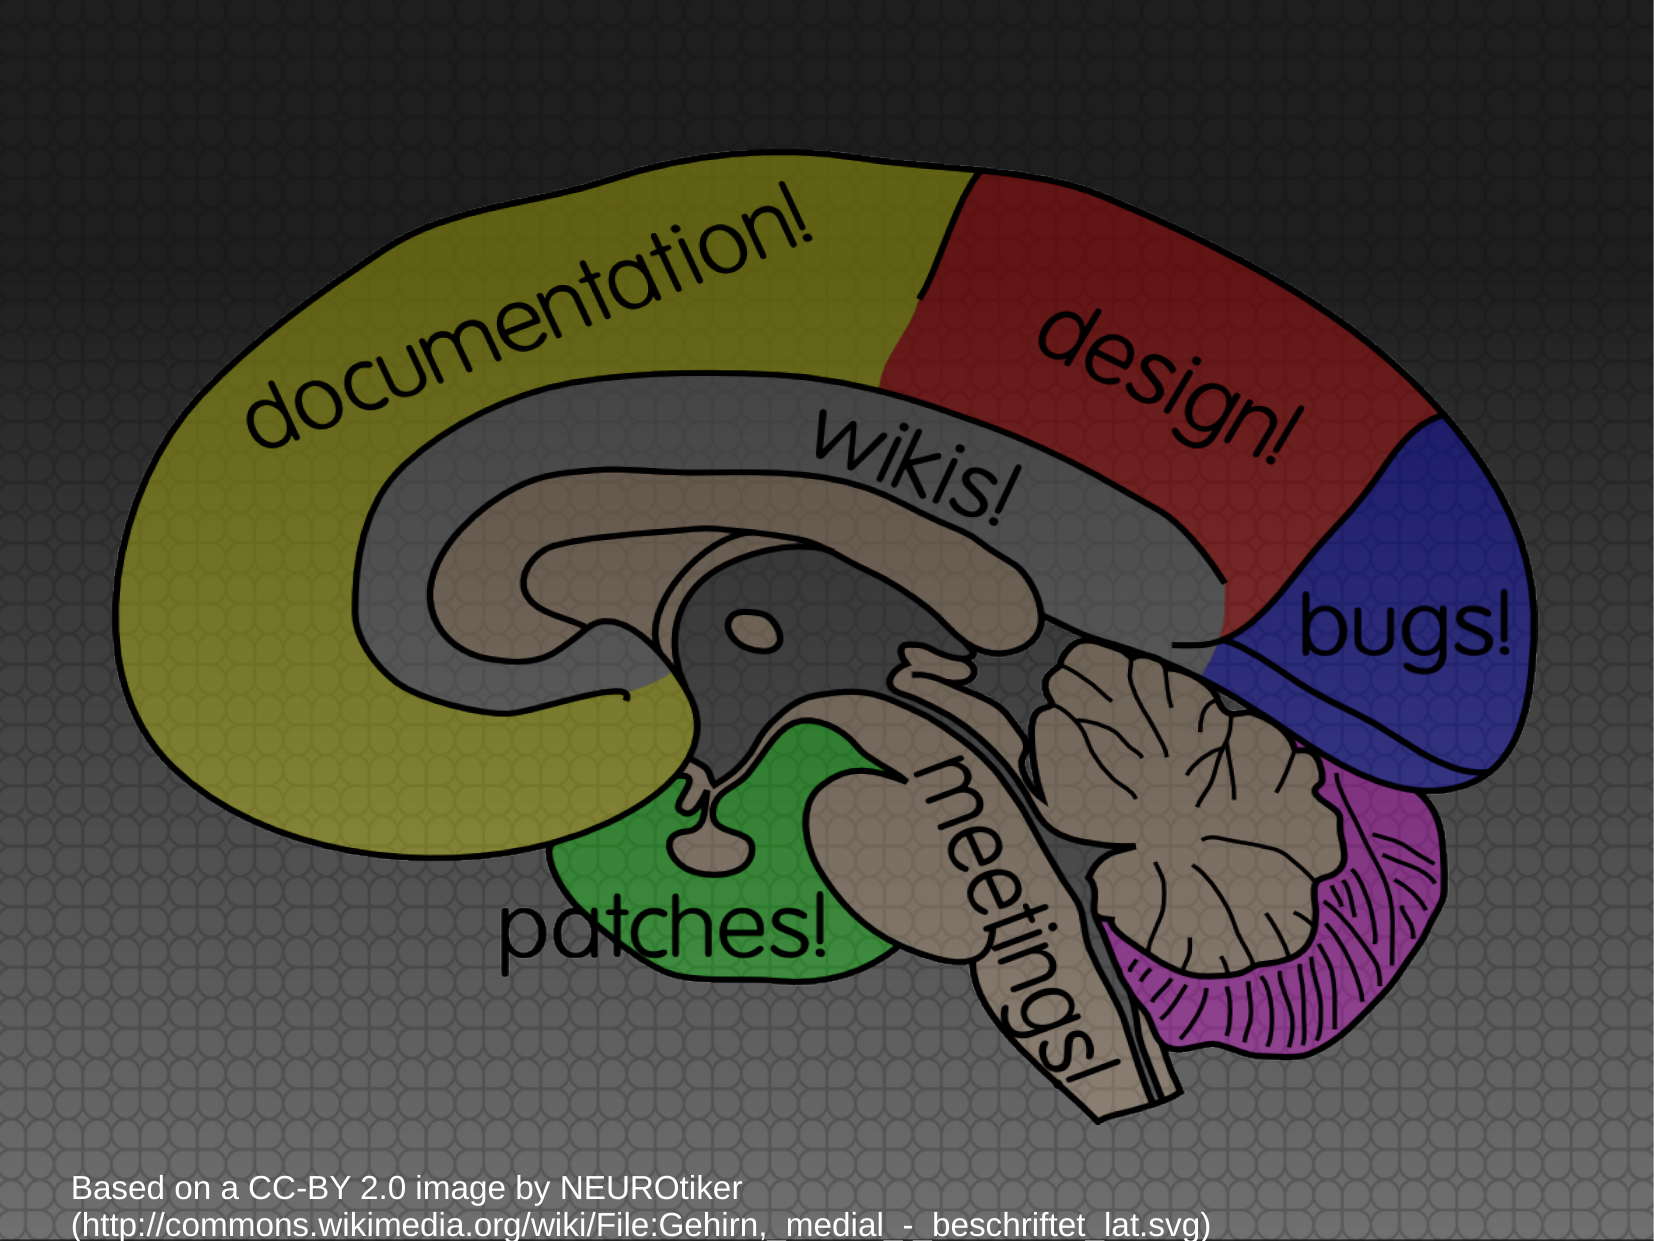

# Based on a CC-BY 2.0 image by NEUROtiker (http://commons.wikimedia.org/wiki/File:Gehirn,_medial_-_beschriftet_lat.svg)